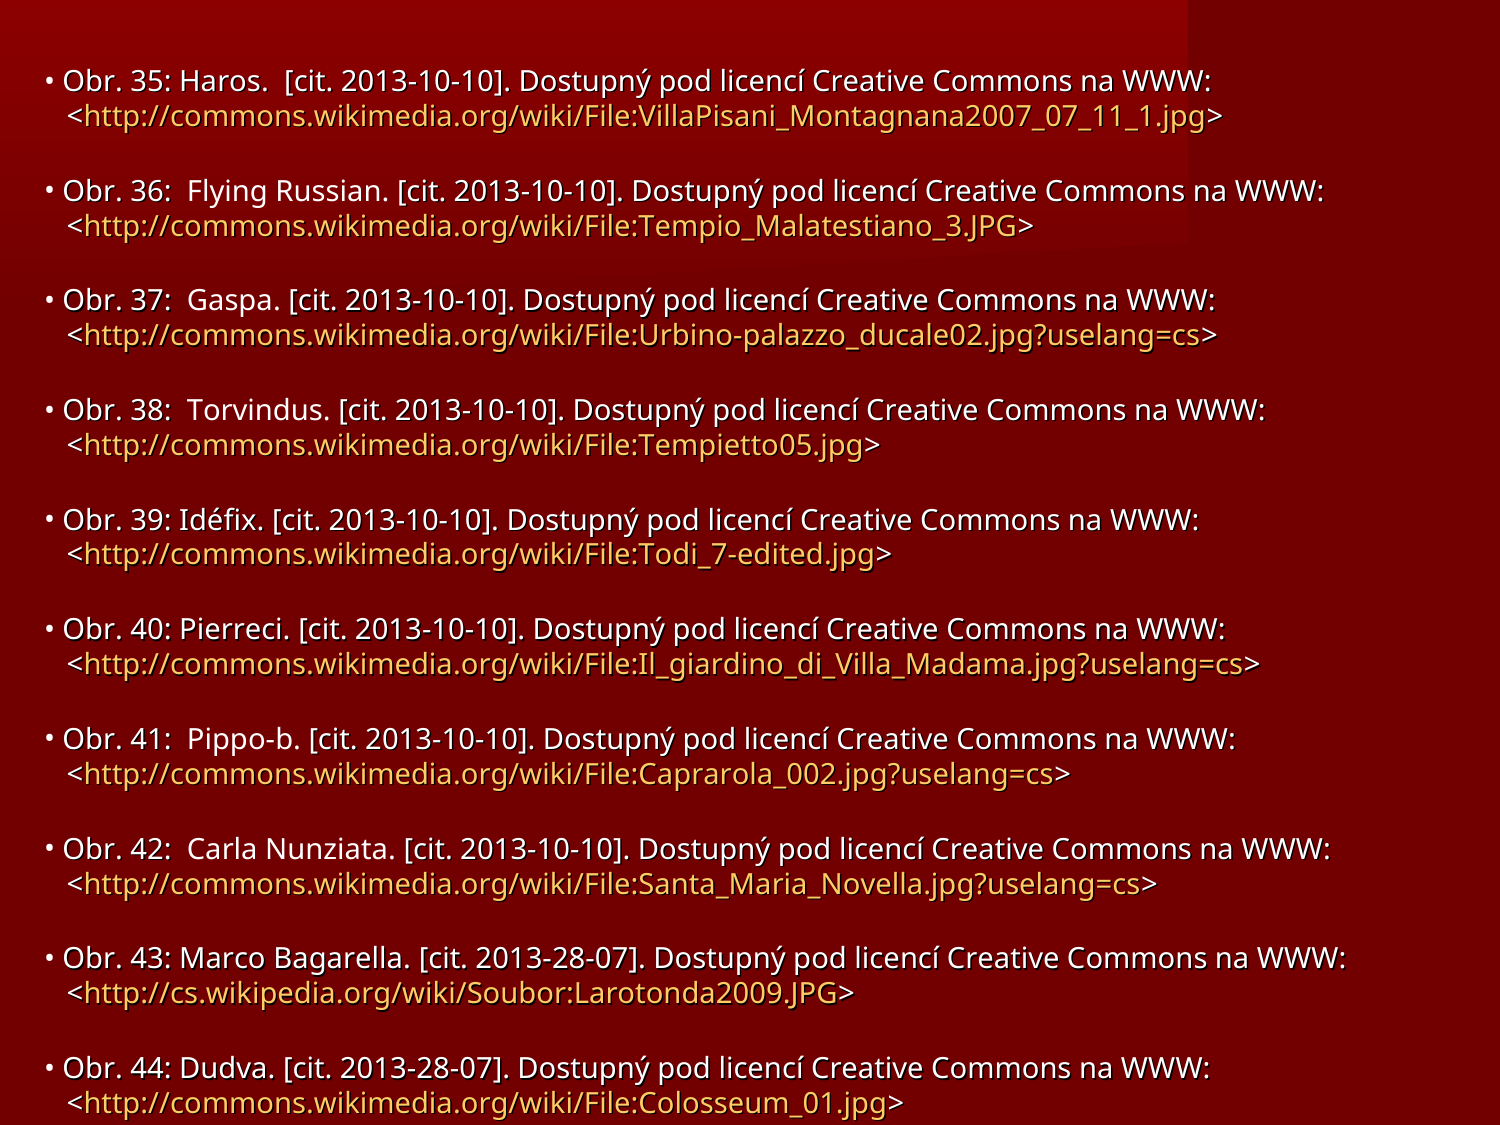

Obr. 35: Haros. [cit. 2013-10-10]. Dostupný pod licencí Creative Commons na WWW:
 <http://commons.wikimedia.org/wiki/File:VillaPisani_Montagnana2007_07_11_1.jpg>
 Obr. 36: Flying Russian. [cit. 2013-10-10]. Dostupný pod licencí Creative Commons na WWW:
 <http://commons.wikimedia.org/wiki/File:Tempio_Malatestiano_3.JPG>
 Obr. 37: Gaspa. [cit. 2013-10-10]. Dostupný pod licencí Creative Commons na WWW:
 <http://commons.wikimedia.org/wiki/File:Urbino-palazzo_ducale02.jpg?uselang=cs>
 Obr. 38: Torvindus. [cit. 2013-10-10]. Dostupný pod licencí Creative Commons na WWW:
 <http://commons.wikimedia.org/wiki/File:Tempietto05.jpg>
 Obr. 39: Idéfix. [cit. 2013-10-10]. Dostupný pod licencí Creative Commons na WWW:
 <http://commons.wikimedia.org/wiki/File:Todi_7-edited.jpg>
 Obr. 40: Pierreci. [cit. 2013-10-10]. Dostupný pod licencí Creative Commons na WWW:
 <http://commons.wikimedia.org/wiki/File:Il_giardino_di_Villa_Madama.jpg?uselang=cs>
 Obr. 41: Pippo-b. [cit. 2013-10-10]. Dostupný pod licencí Creative Commons na WWW:
 <http://commons.wikimedia.org/wiki/File:Caprarola_002.jpg?uselang=cs>
 Obr. 42: Carla Nunziata. [cit. 2013-10-10]. Dostupný pod licencí Creative Commons na WWW:
 <http://commons.wikimedia.org/wiki/File:Santa_Maria_Novella.jpg?uselang=cs>
 Obr. 43: Marco Bagarella. [cit. 2013-28-07]. Dostupný pod licencí Creative Commons na WWW:
 <http://cs.wikipedia.org/wiki/Soubor:Larotonda2009.JPG>
 Obr. 44: Dudva. [cit. 2013-28-07]. Dostupný pod licencí Creative Commons na WWW:
 <http://commons.wikimedia.org/wiki/File:Colosseum_01.jpg>